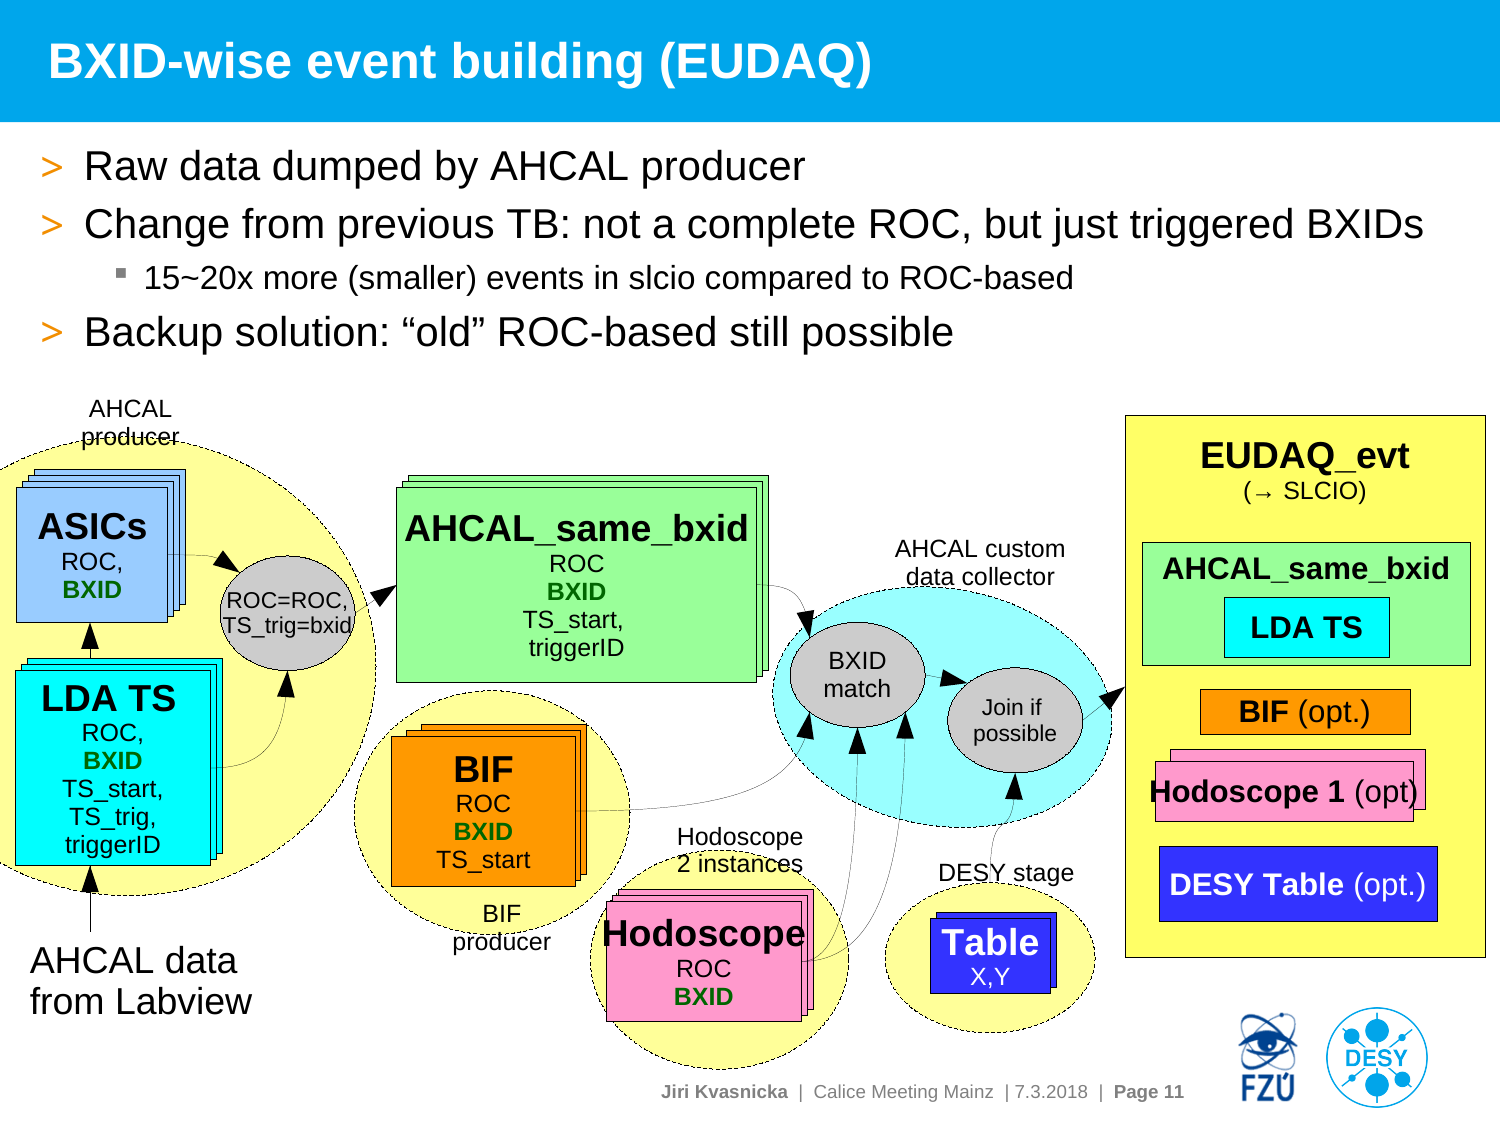

# BXID-wise event building (EUDAQ)
Raw data dumped by AHCAL producer
Change from previous TB: not a complete ROC, but just triggered BXIDs
15~20x more (smaller) events in slcio compared to ROC-based
Backup solution: “old” ROC-based still possible
AHCAL
producer
EUDAQ_evt
(→ SLCIO)
ASICs
ROC,
BXID
ASICs
ROC,
BXID
AHCAL_same_bxid
ROC
TS_start,
TS_bxid (opt. TS_trig)
triggerID
ASICs
ROC,
BXID
AHCAL_same_bxid
ROC
TS_start,
TS_bxid (opt. TS_trig)
triggerID
ASICs
ROC,
BXID
AHCAL_same_bxid
ROC
BXID
TS_start,
triggerID
AHCAL custom
data collector
AHCAL_same_bxid
ROC=ROC,
TS_trig=bxid
LDA TS
BXID
match
LDA
ROC,
TS_start,
TS_trig,
triggerID
LDA
ROC,
TS_start,
TS_trig,
triggerID
Join if
possible
LDA TS
ROC,
BXID
TS_start,
TS_trig,
triggerID
BIF (opt.)
BIF
ROC
TS_start
TS_trigger
BIF
ROC
TS_start
TS_trigger
BIF
ROC
BXID
TS_start
Hodoscope 2
Hodoscope 1 (opt)
Hodoscope
2 instances
DESY Table (opt.)
DESY stage
Mimosa
Event#
BIF
producer
Mimosa
Event#
Hodoscope
ROC
BXID
Table
X,Y
Table
X,Y
AHCAL data from Labview